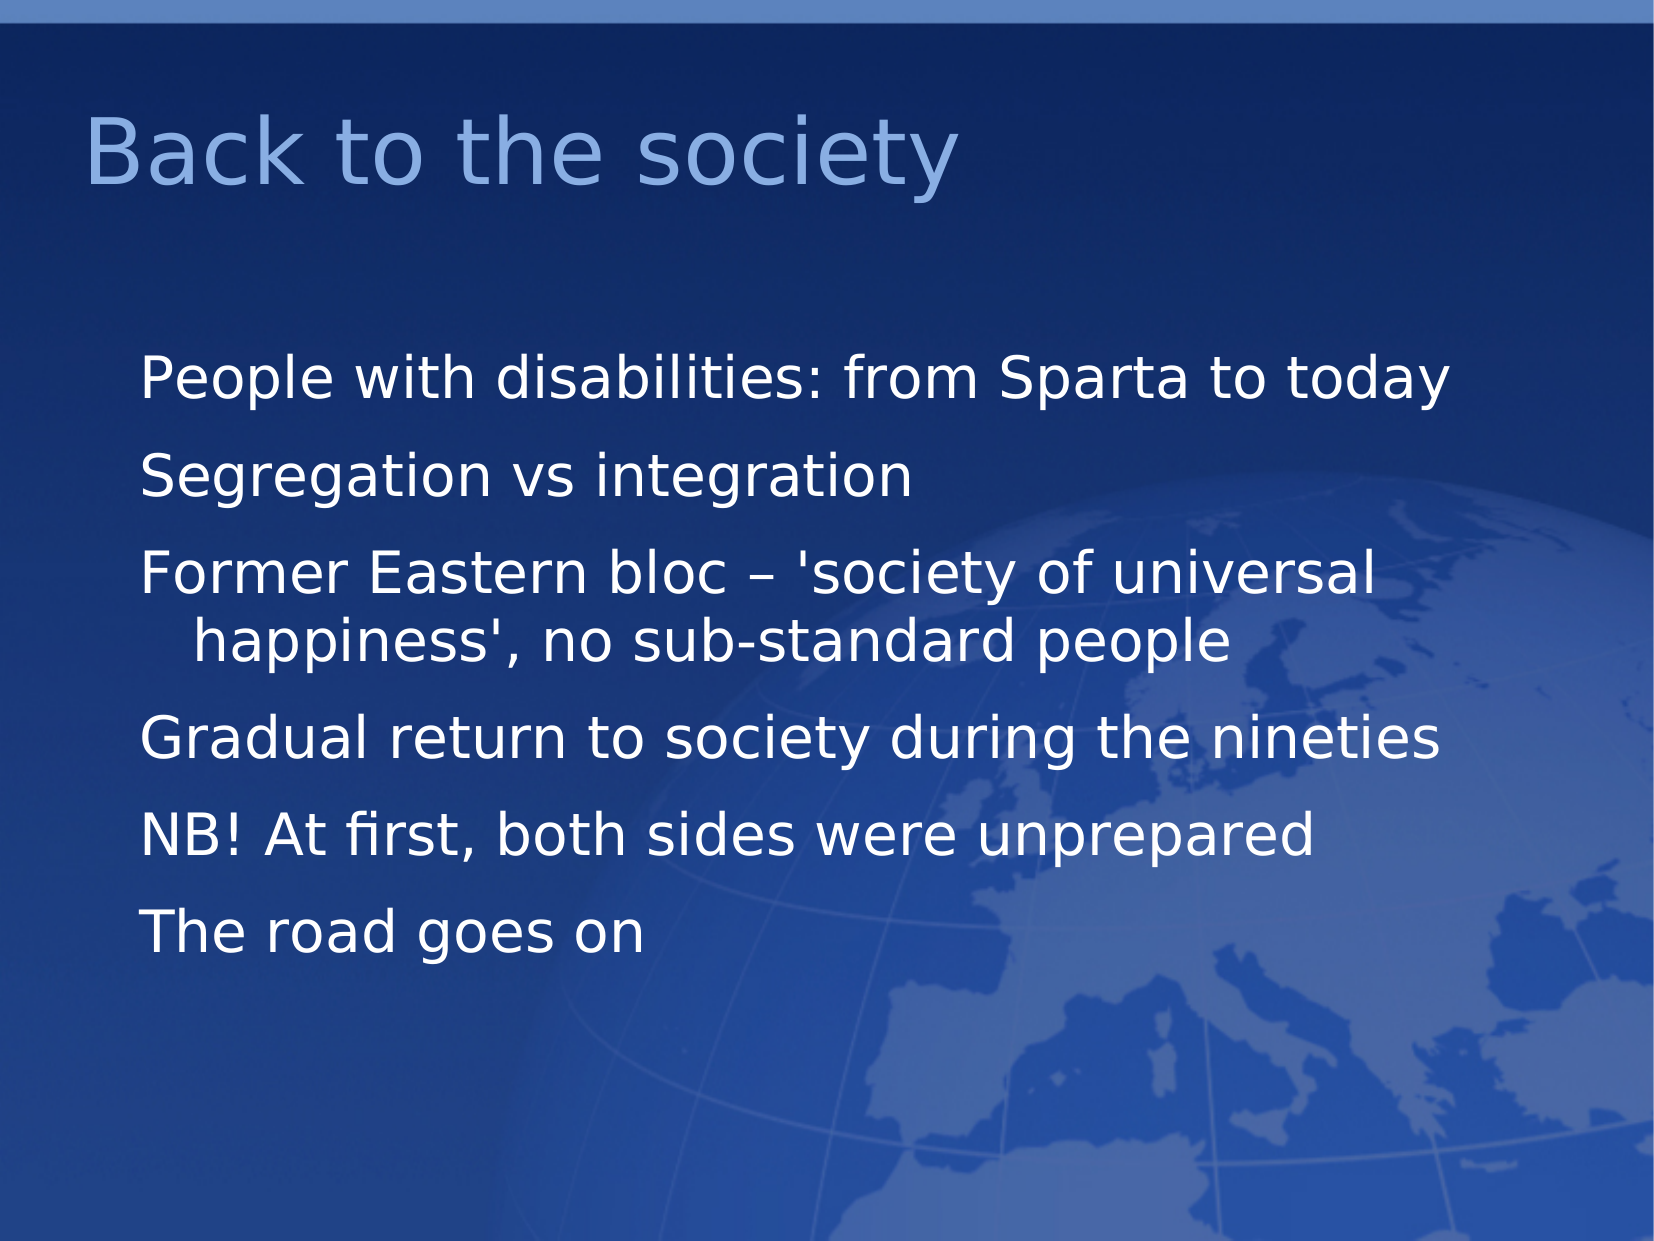

# Back to the society
People with disabilities: from Sparta to today
Segregation vs integration
Former Eastern bloc – 'society of universal happiness', no sub-standard people
Gradual return to society during the nineties
NB! At first, both sides were unprepared
The road goes on